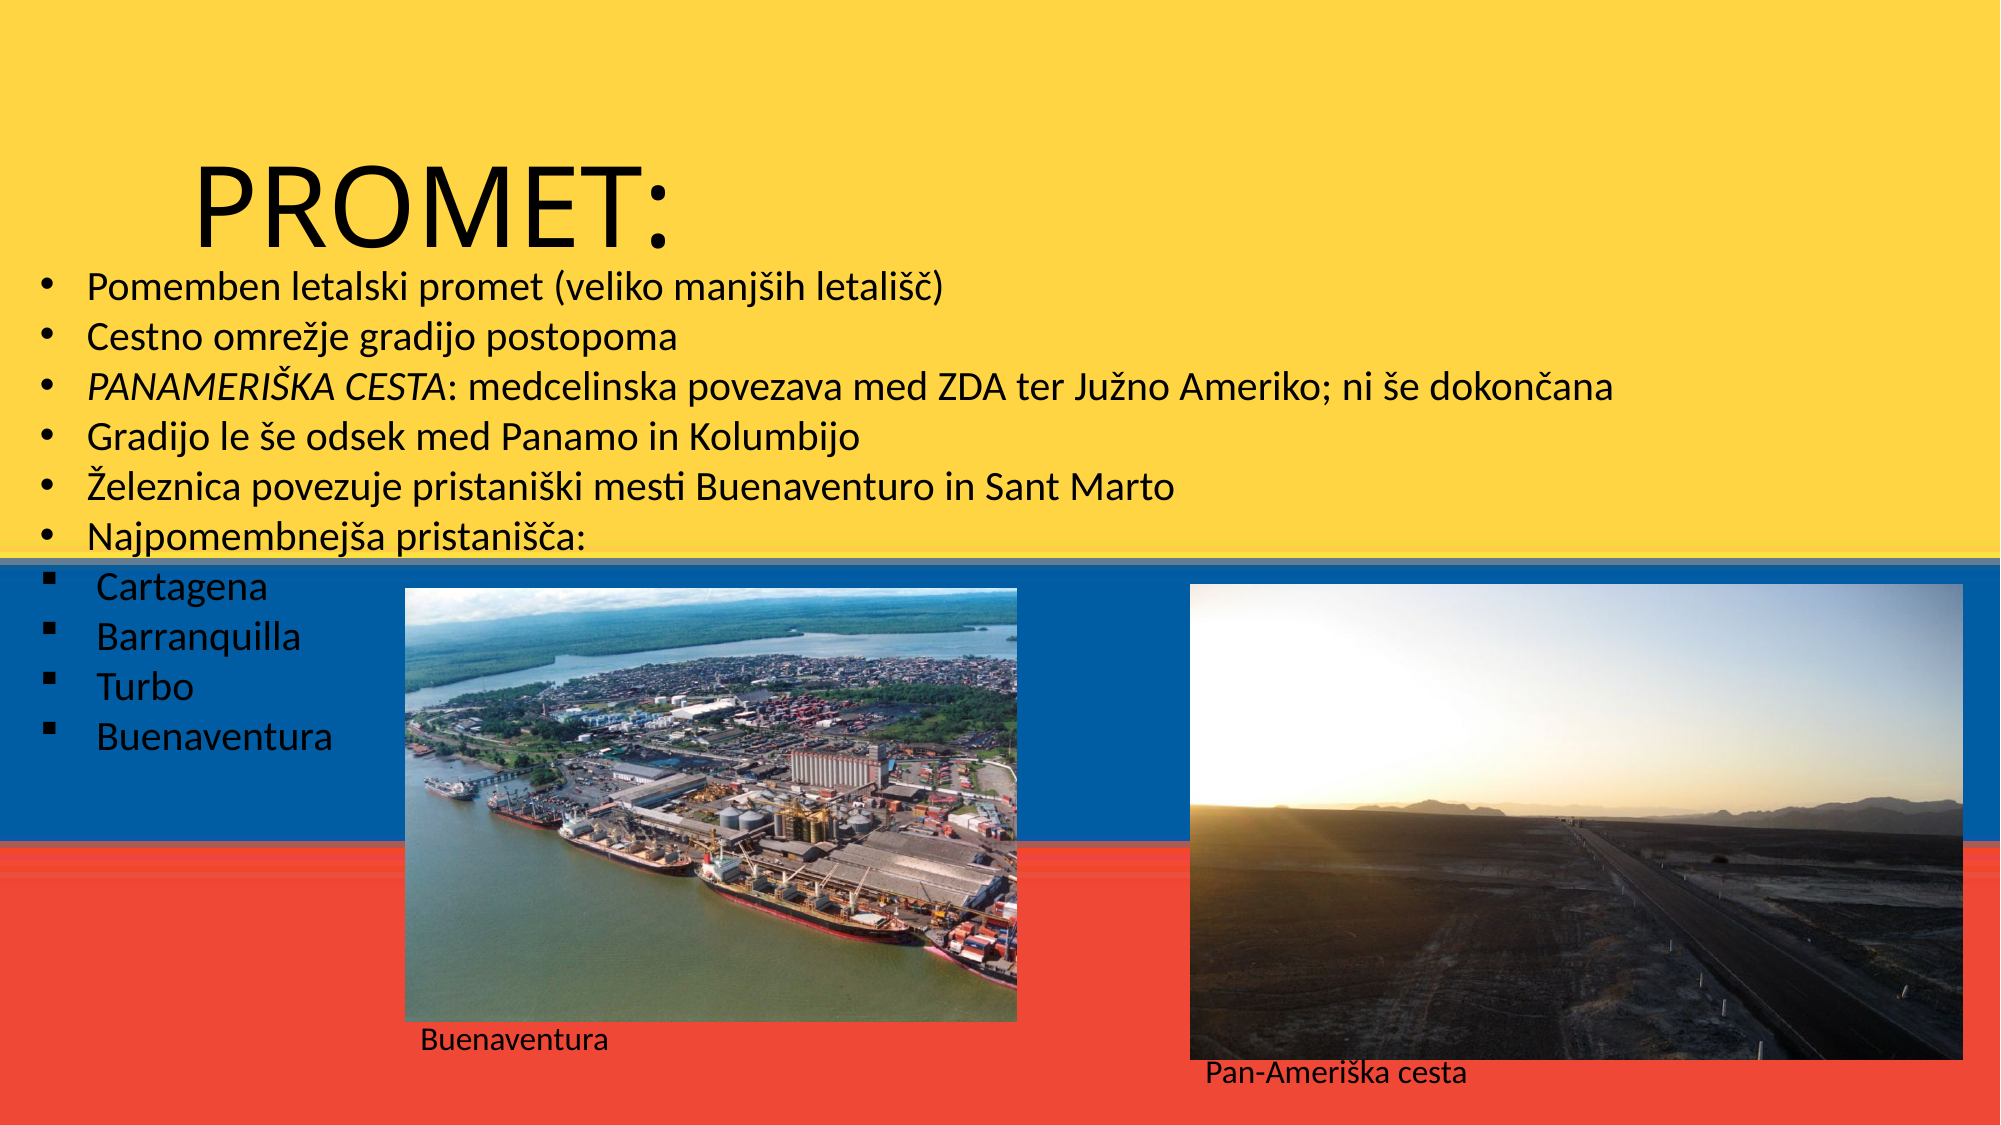

# PROMET:
Pomemben letalski promet (veliko manjših letališč)
Cestno omrežje gradijo postopoma
PANAMERIŠKA CESTA: medcelinska povezava med ZDA ter Južno Ameriko; ni še dokončana
Gradijo le še odsek med Panamo in Kolumbijo
Železnica povezuje pristaniški mesti Buenaventuro in Sant Marto
Najpomembnejša pristanišča:
Cartagena
Barranquilla
Turbo
Buenaventura
Buenaventura
Pan-Ameriška cesta